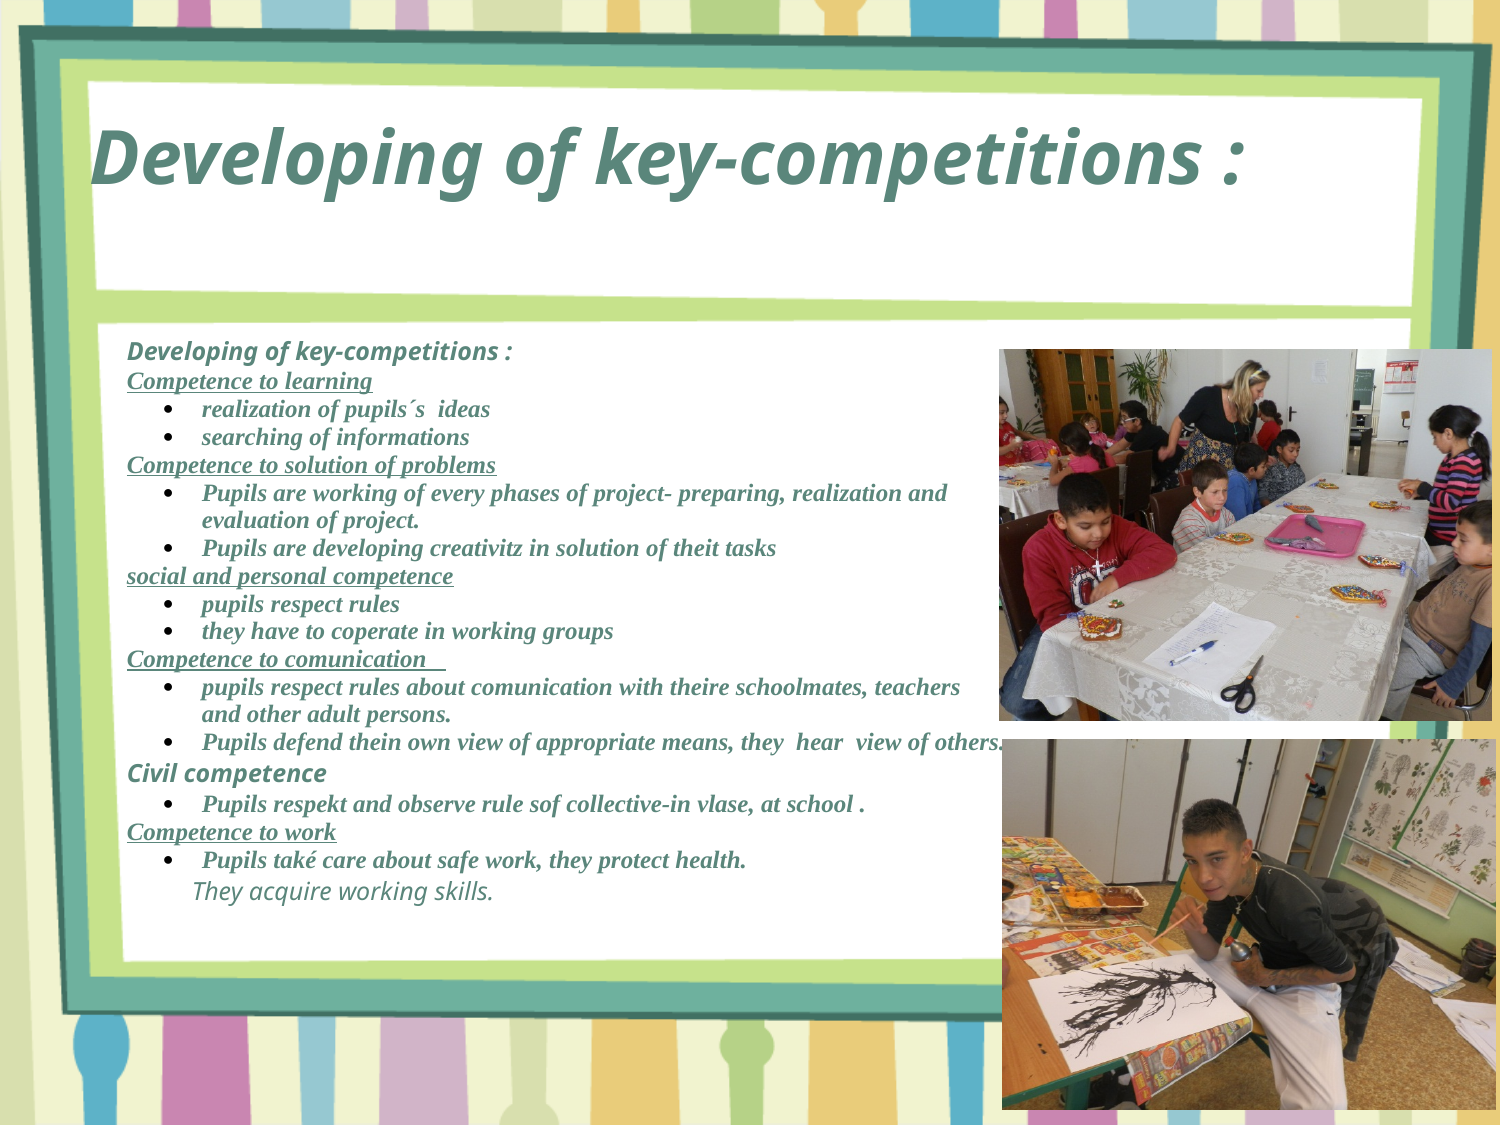

# Developing of key-competitions :
Developing of key-competitions :
Competence to learning
	realization of pupils´s ideas
	searching of informations
Competence to solution of problems
	Pupils are working of every phases of project- preparing, realization and evaluation of project.
	Pupils are developing creativitz in solution of theit tasks
social and personal competence
	pupils respect rules
	they have to coperate in working groups
Competence to comunication
	pupils respect rules about comunication with theire schoolmates, teachers and other adult persons.
	Pupils defend thein own view of appropriate means, they hear view of others.
Civil competence
	Pupils respekt and observe rule sof collective-in vlase, at school .
Competence to work
	Pupils také care about safe work, they protect health.
 They acquire working skills.